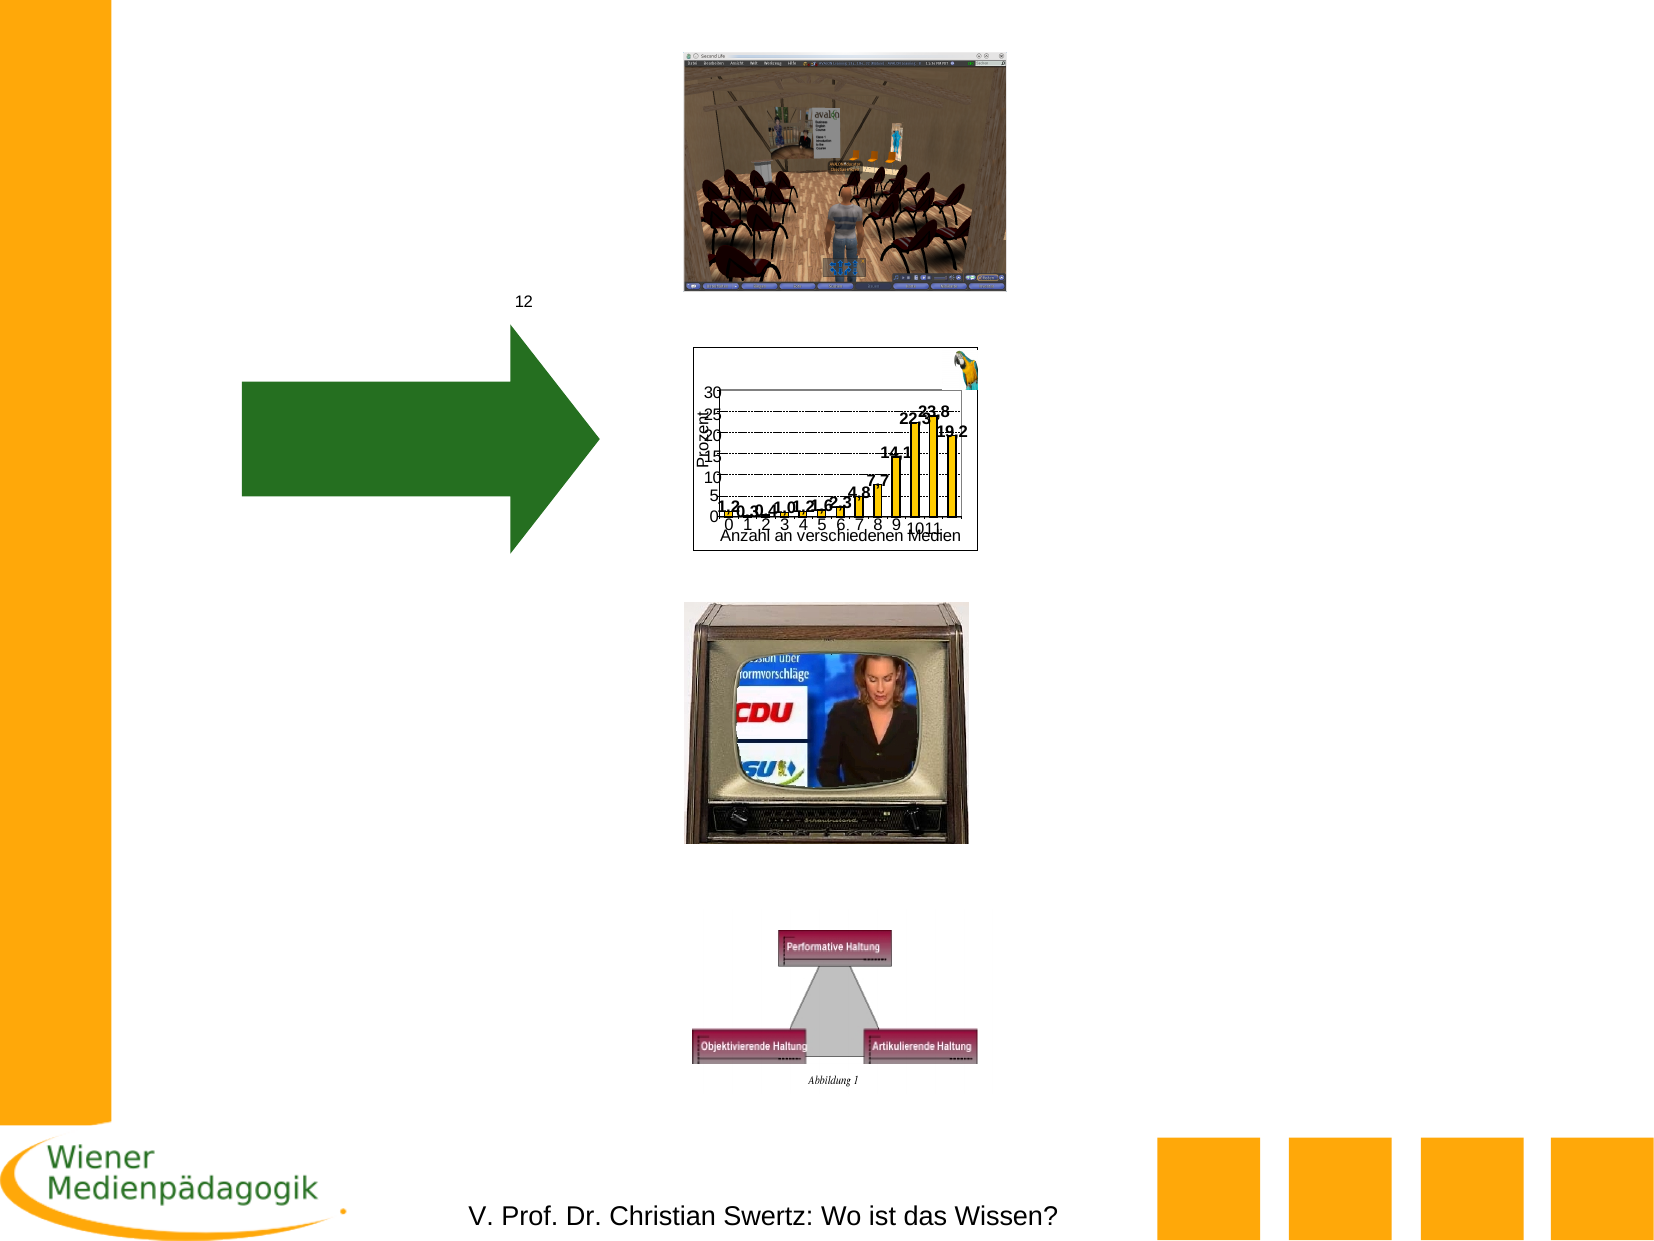

12
30
23,8
25
22,3
19,2
20
Prozent
14,1
15
10
7,7
4,8
5
2,3
1,6
1,2
1,2
1,0
0,4
0,3
0
0
1
2
3
4
5
6
7
8
9
10
11
Anzahl an verschiedenen Medien